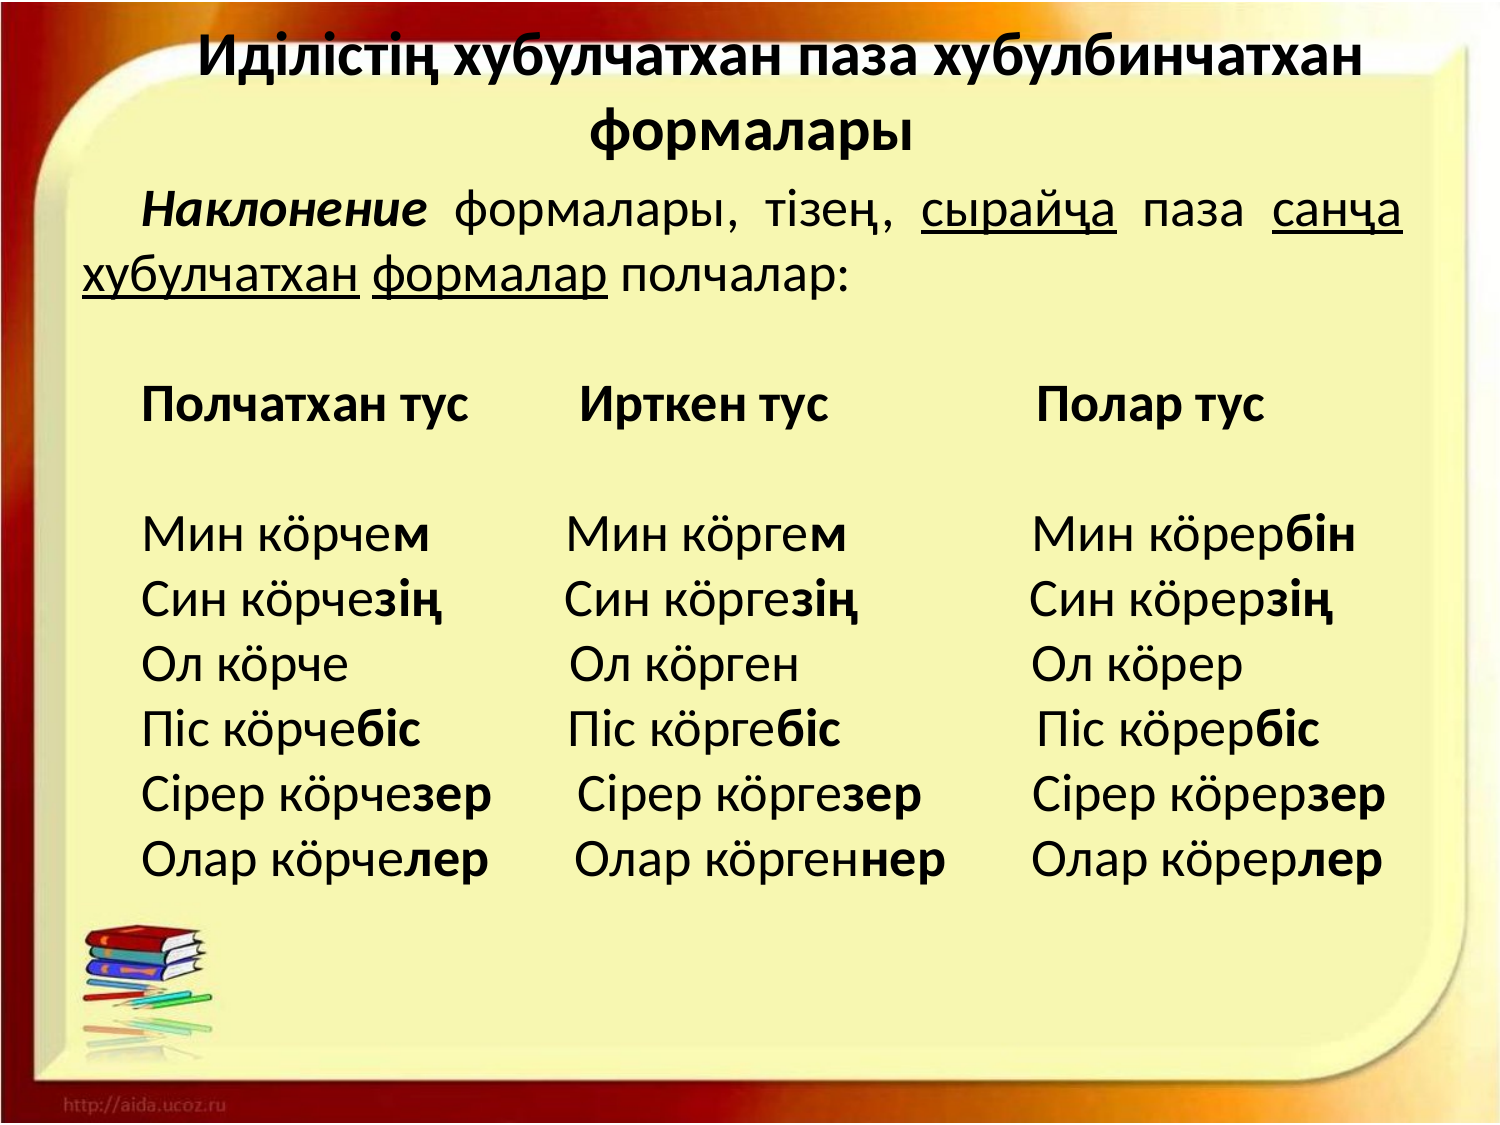

# Иділістің хубулчатхан паза хубулбинчатхан формалары
Наклонение формалары, тізең, сырайҷа паза санҷа хубулчатхан формалар полчалар:
Полчатхан тус Ирткен тус Полар тус
Мин кӧрчем Мин кӧргем Мин кӧрербін
Син кӧрчезің Син кӧргезің Син кӧрерзің
Ол кӧрче Ол кӧрген Ол кӧрер
Піс кӧрчебіс Піс кӧргебіс Піс кӧрербіс
Сірер кӧрчезер Сірер кӧргезер Сірер кӧрерзер
Олар кӧрчелер Олар кӧргеннер Олар кӧрерлер